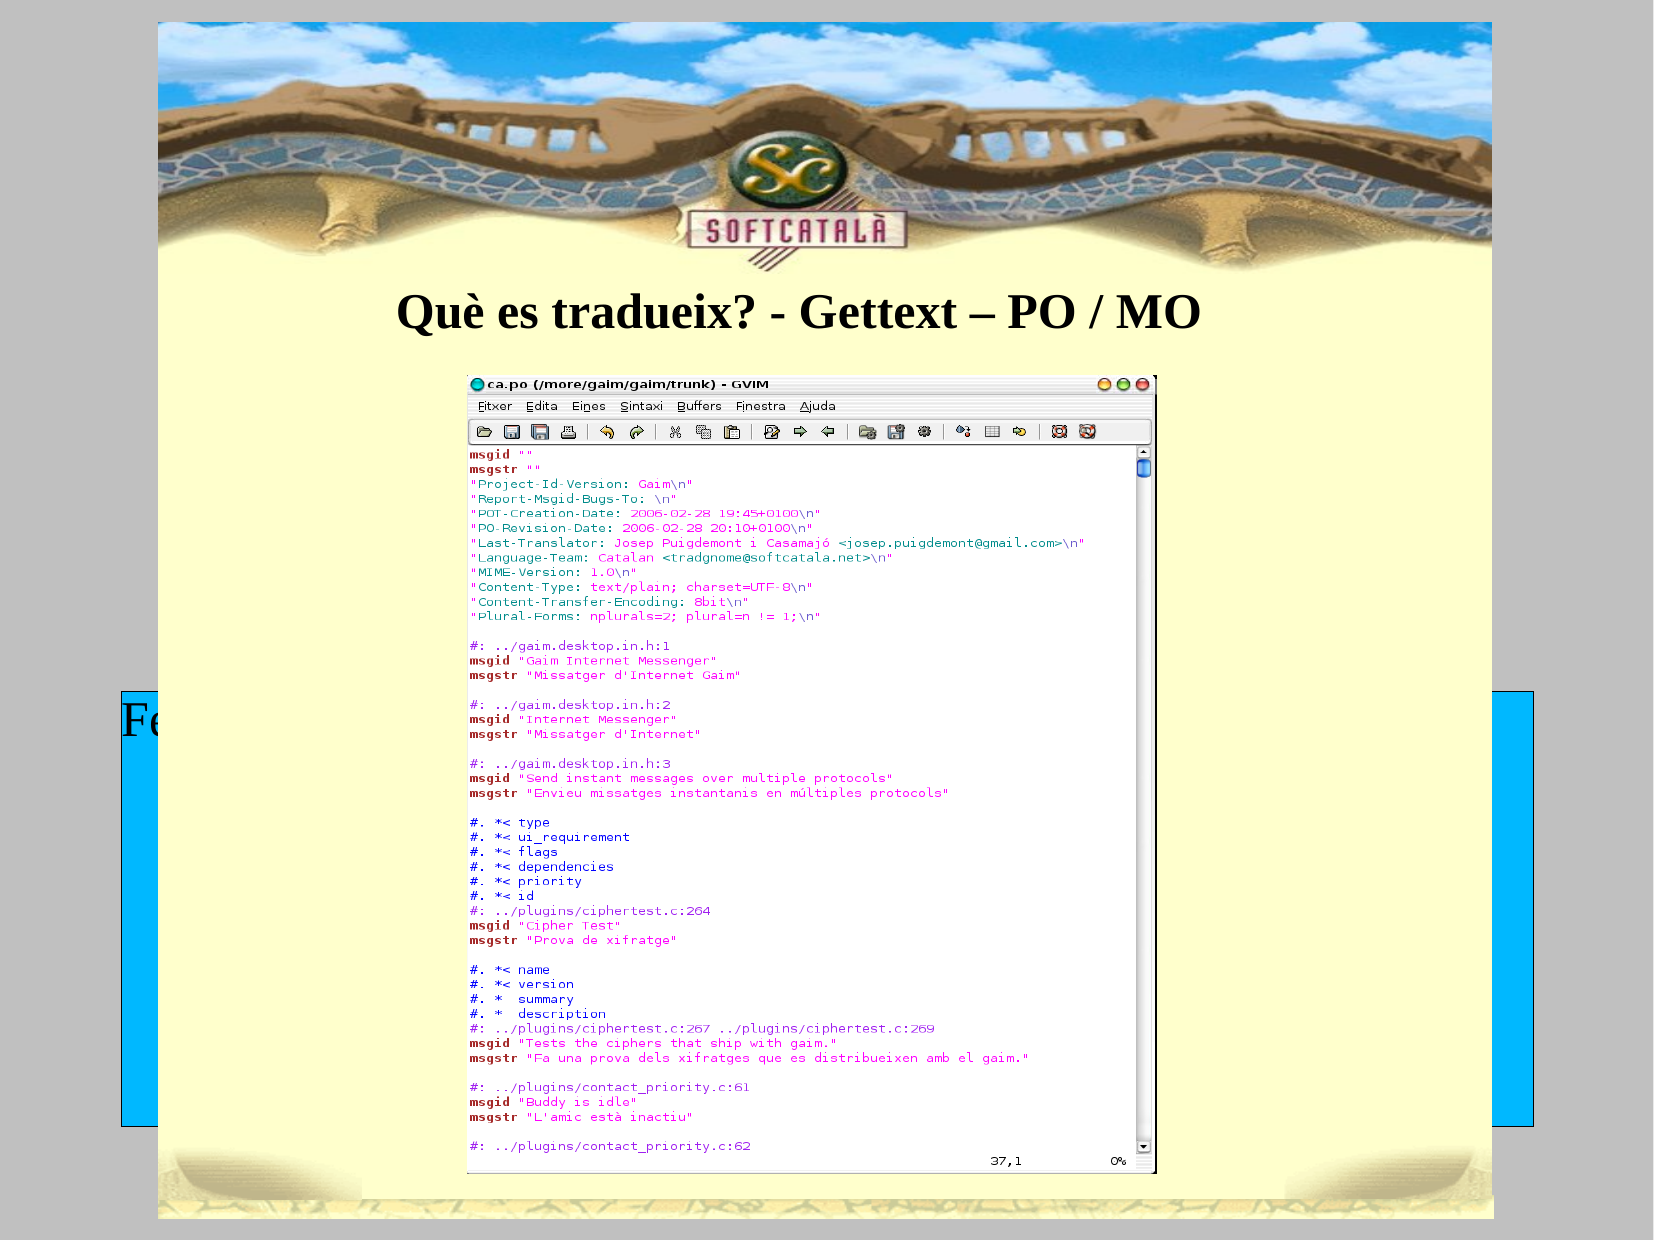

Què es tradueix? - Gettext – PO / MO